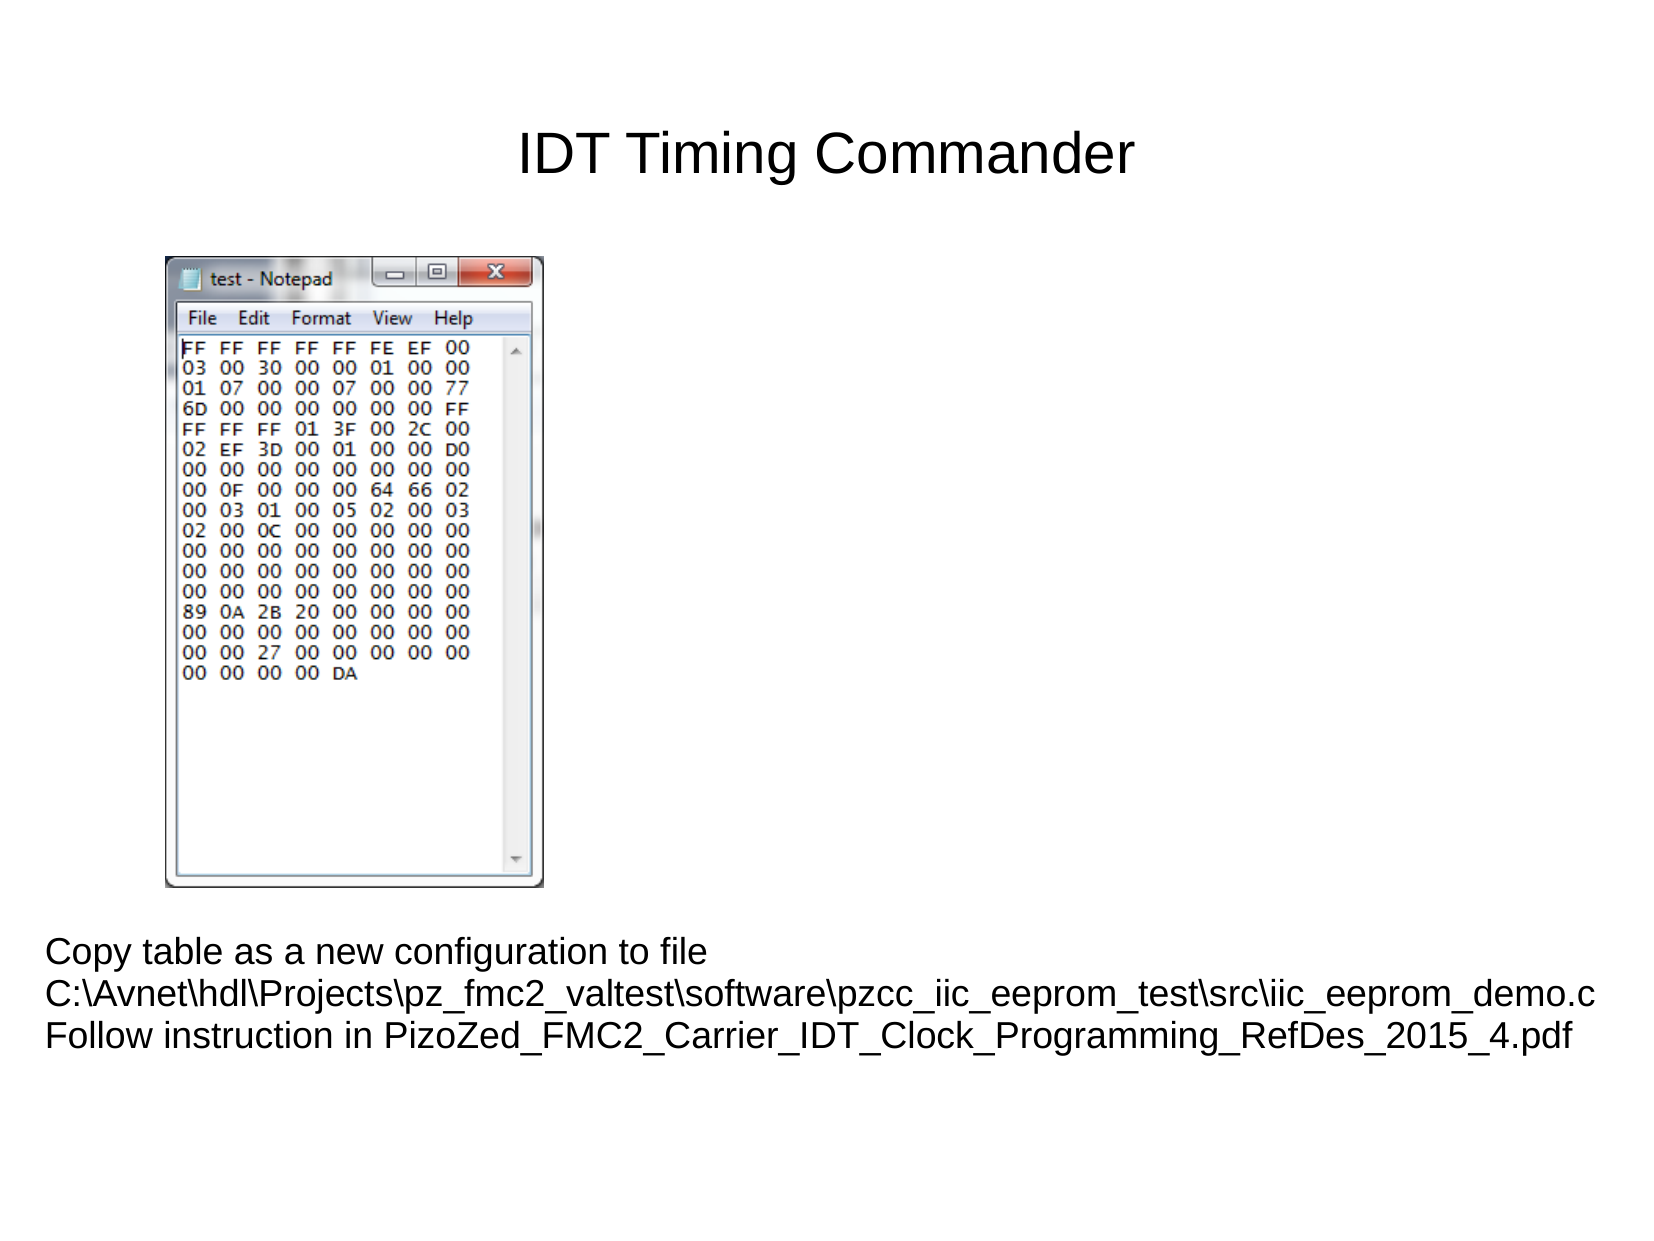

# IDT Timing Commander
Copy table as a new configuration to file
C:\Avnet\hdl\Projects\pz_fmc2_valtest\software\pzcc_iic_eeprom_test\src\iic_eeprom_demo.c
Follow instruction in PizoZed_FMC2_Carrier_IDT_Clock_Programming_RefDes_2015_4.pdf